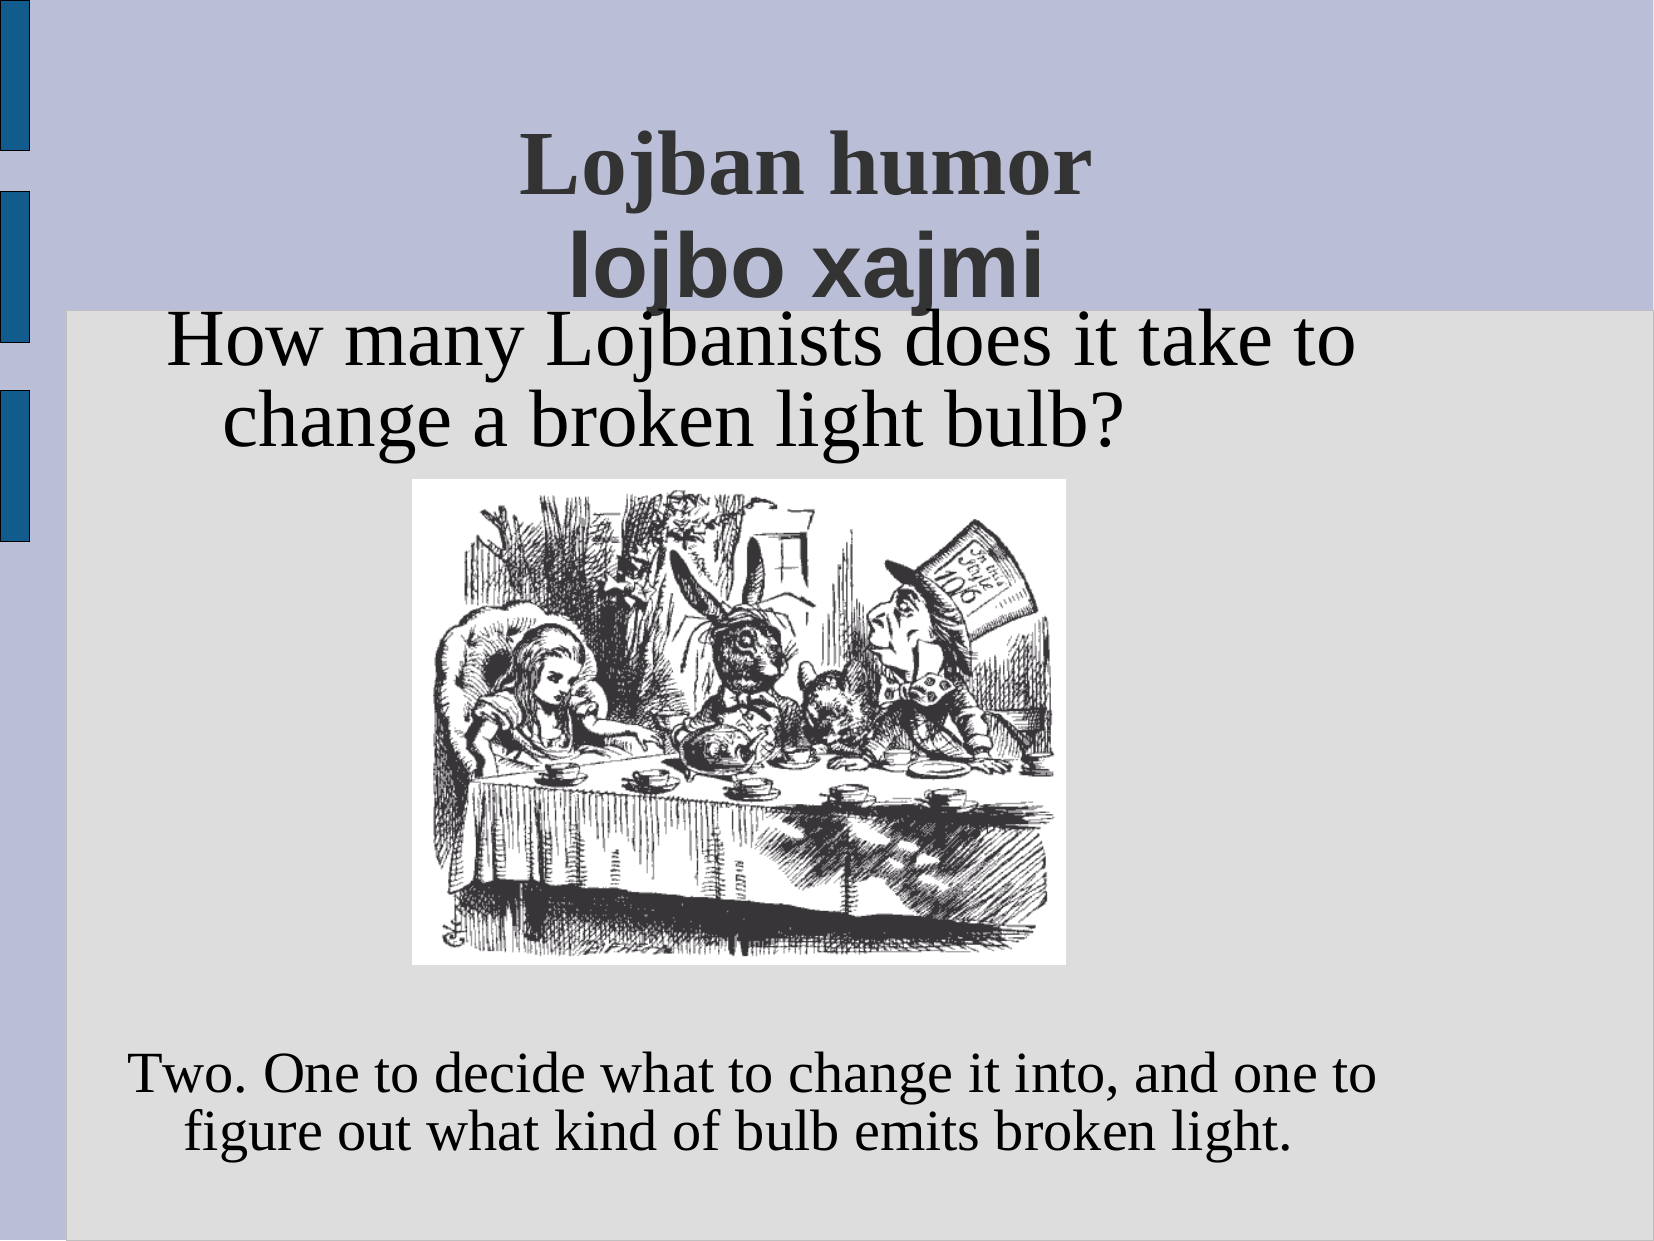

# Lojban humor lojbo xajmi
How many Lojbanists does it take to change a broken light bulb?
Two. One to decide what to change it into, and one to figure out what kind of bulb emits broken light.